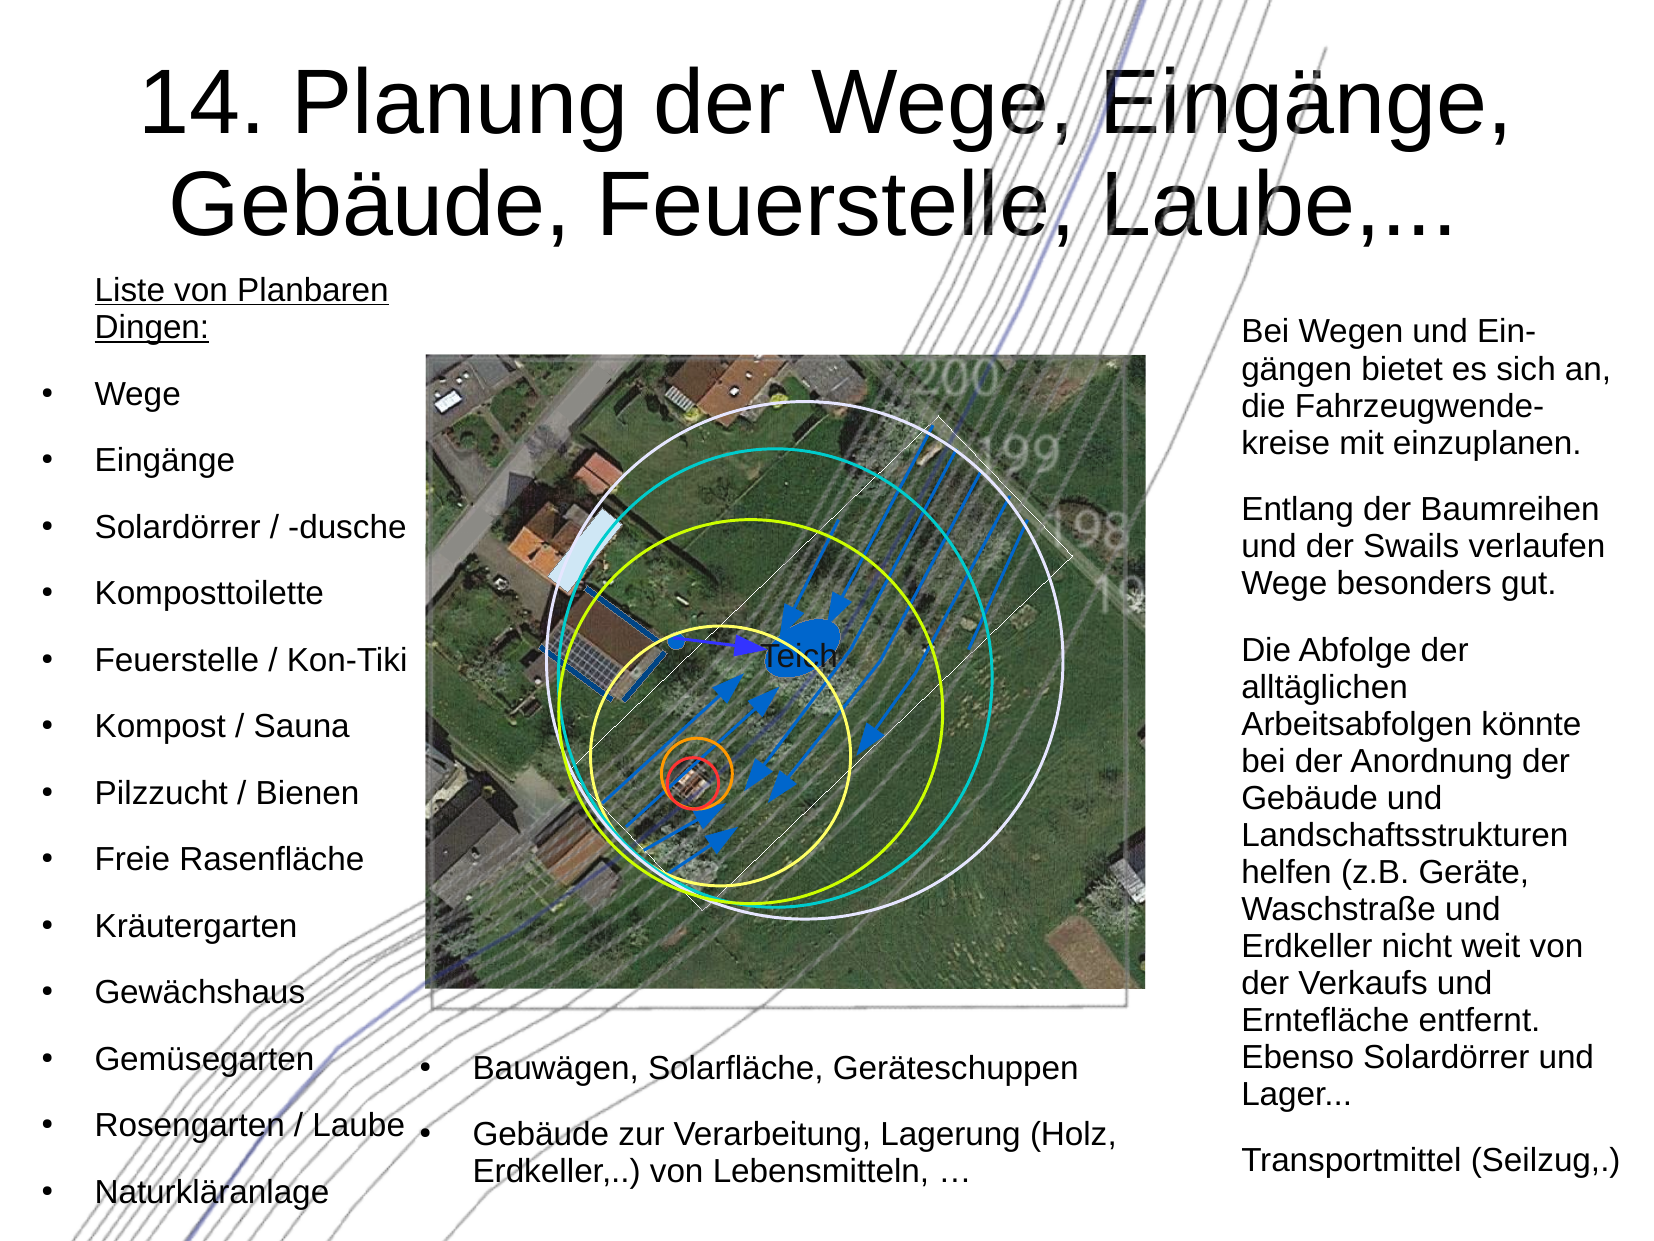

# 14. Planung der Wege, Eingänge, Gebäude, Feuerstelle, Laube,...
Liste von Planbaren Dingen:
Wege
Eingänge
Solardörrer / -dusche
Komposttoilette
Feuerstelle / Kon-Tiki
Kompost / Sauna
Pilzzucht / Bienen
Freie Rasenfläche
Kräutergarten
Gewächshaus
Gemüsegarten
Rosengarten / Laube
Naturkläranlage
Bei Wegen und Ein-gängen bietet es sich an, die Fahrzeugwende-kreise mit einzuplanen.
Entlang der Baumreihen und der Swails verlaufen Wege besonders gut.
Die Abfolge der alltäglichen Arbeitsabfolgen könnte bei der Anordnung der Gebäude und Landschaftsstrukturen helfen (z.B. Geräte, Waschstraße und Erdkeller nicht weit von der Verkaufs und Erntefläche entfernt. Ebenso Solardörrer und Lager...
Transportmittel (Seilzug,.)
Teich
Bauwägen, Solarfläche, Geräteschuppen
Gebäude zur Verarbeitung, Lagerung (Holz, Erdkeller,..) von Lebensmitteln, …